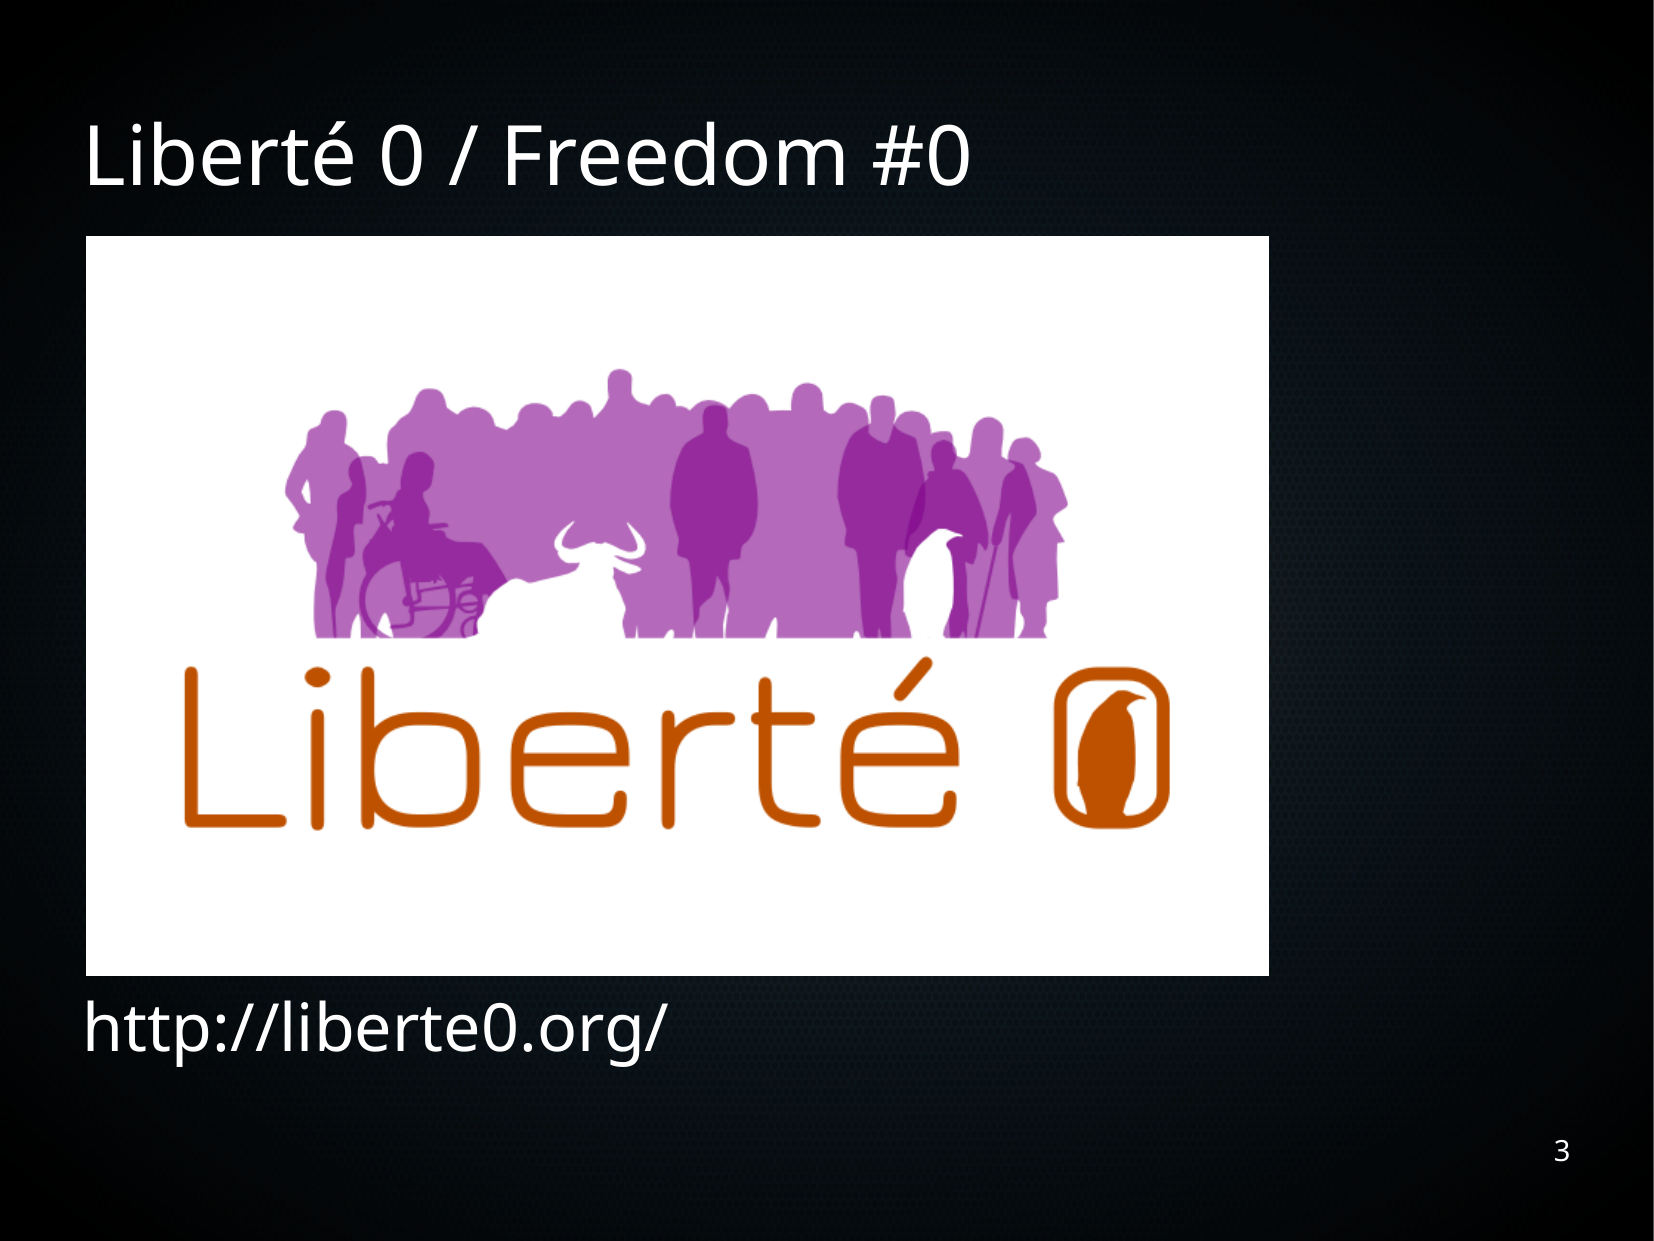

# Liberté 0 / Freedom #0
http://liberte0.org/
3